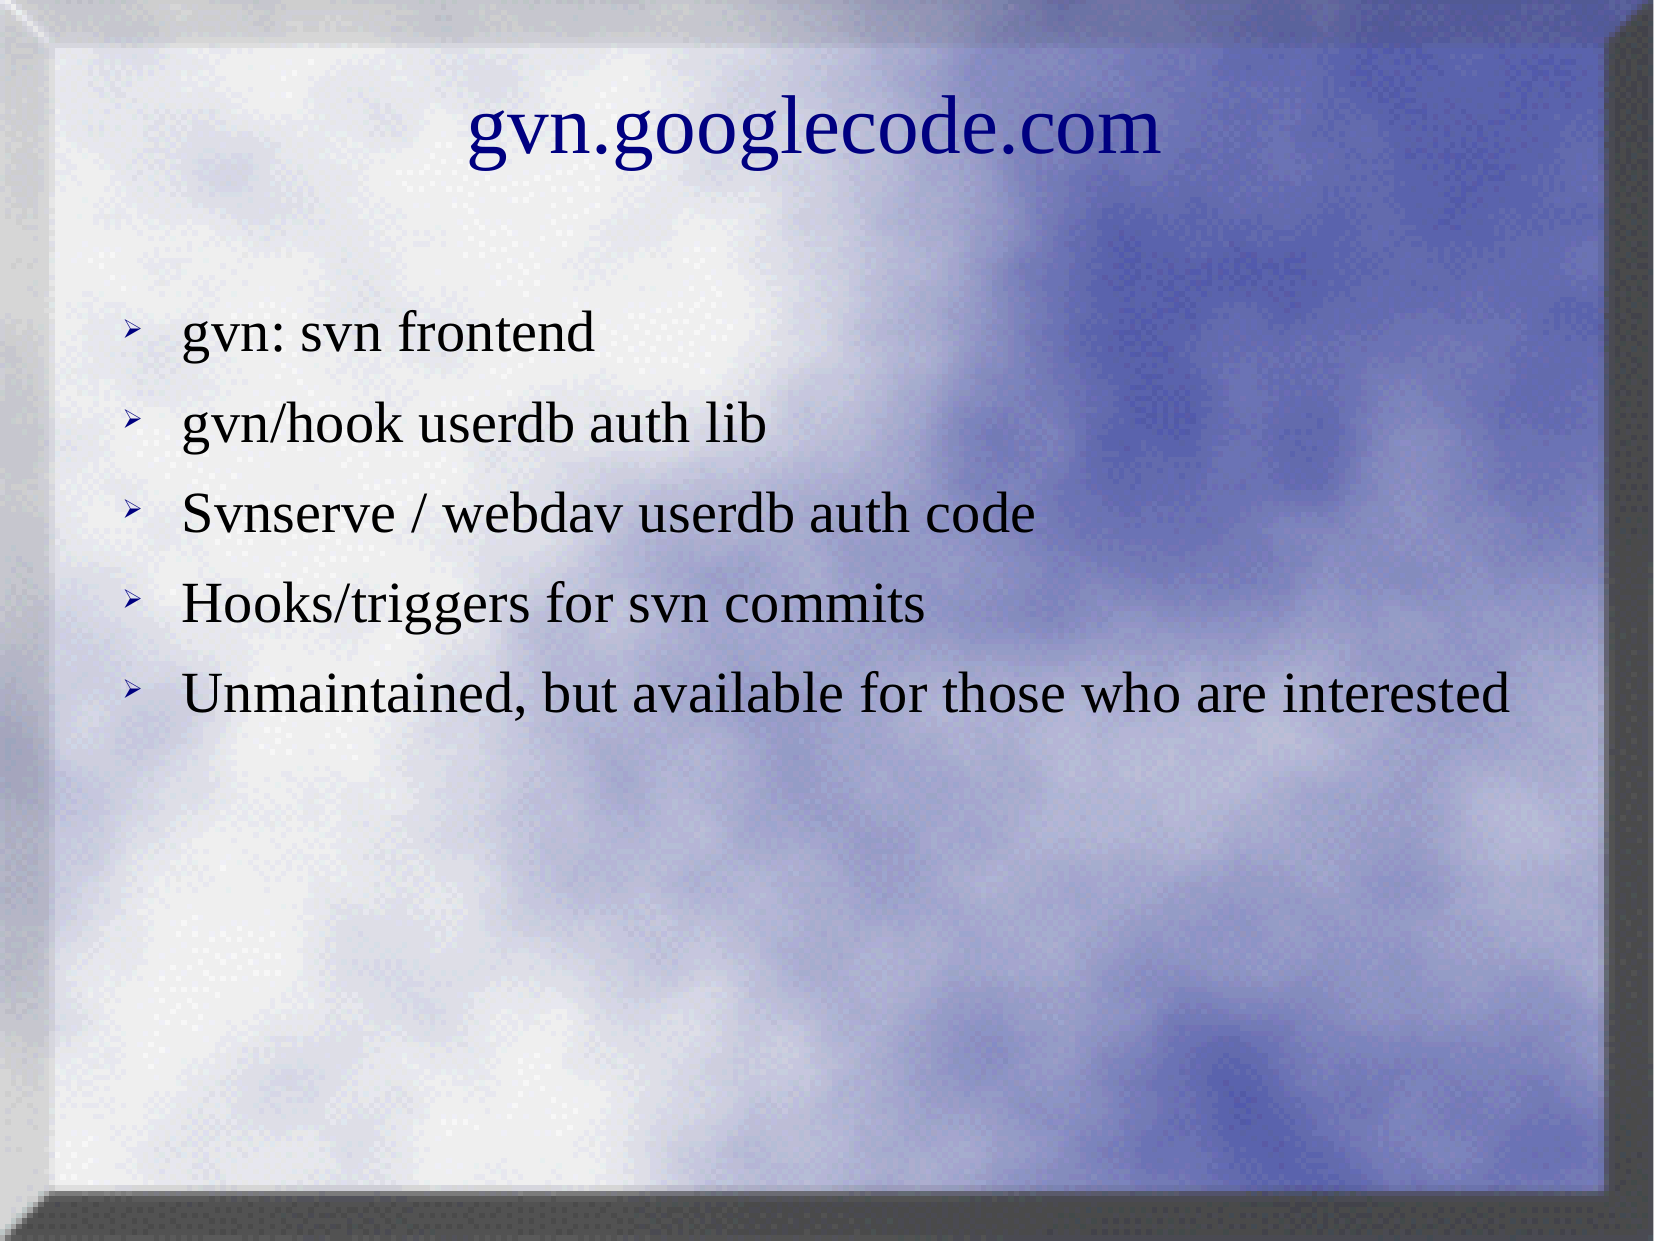

# gvn.googlecode.com
gvn: svn frontend
gvn/hook userdb auth lib
Svnserve / webdav userdb auth code
Hooks/triggers for svn commits
Unmaintained, but available for those who are interested